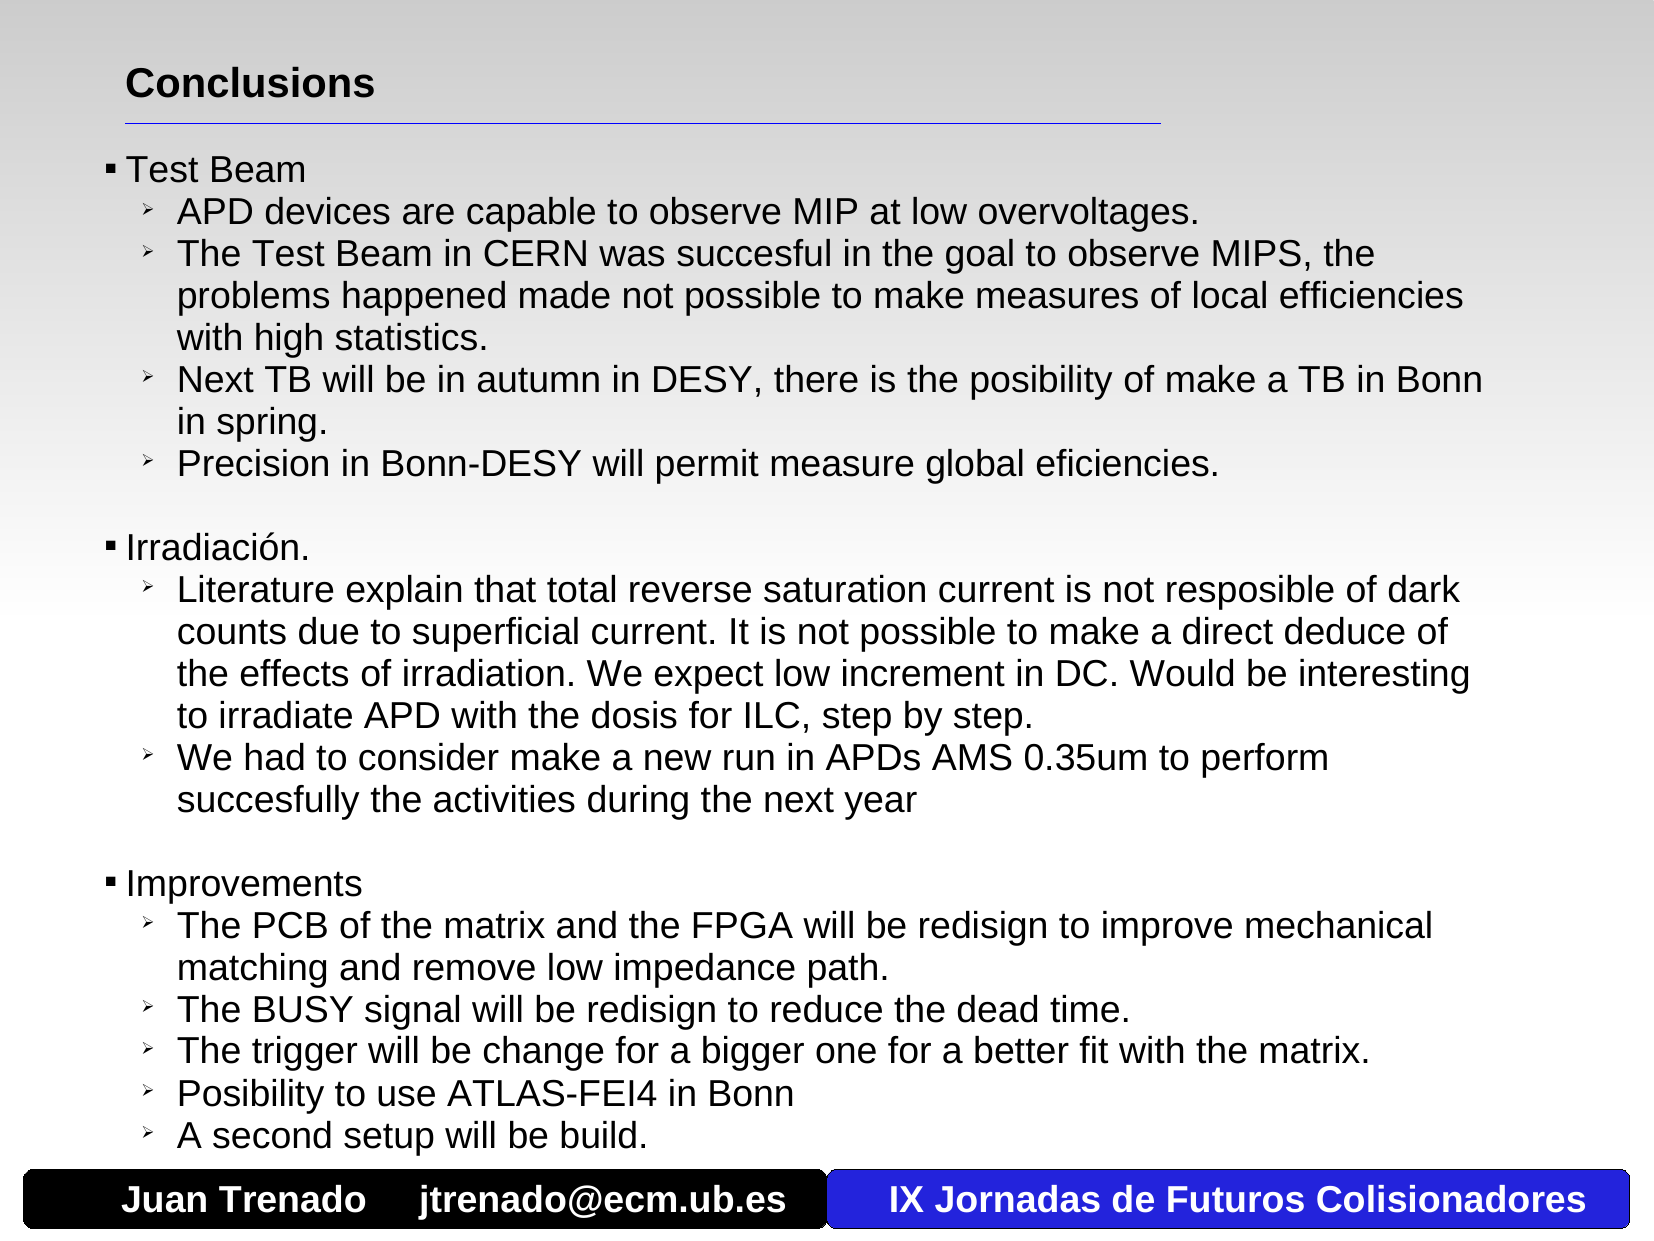

Conclusions
 Test Beam
APD devices are capable to observe MIP at low overvoltages.
The Test Beam in CERN was succesful in the goal to observe MIPS, the problems happened made not possible to make measures of local efficiencies with high statistics.
Next TB will be in autumn in DESY, there is the posibility of make a TB in Bonn in spring.
Precision in Bonn-DESY will permit measure global eficiencies.
 Irradiación.
Literature explain that total reverse saturation current is not resposible of dark counts due to superficial current. It is not possible to make a direct deduce of the effects of irradiation. We expect low increment in DC. Would be interesting to irradiate APD with the dosis for ILC, step by step.
We had to consider make a new run in APDs AMS 0.35um to perform succesfully the activities during the next year
 Improvements
The PCB of the matrix and the FPGA will be redisign to improve mechanical matching and remove low impedance path.
The BUSY signal will be redisign to reduce the dead time.
The trigger will be change for a bigger one for a better fit with the matrix.
Posibility to use ATLAS-FEI4 in Bonn
A second setup will be build.
Juan Trenado jtrenado@ecm.ub.es
IX Jornadas de Futuros Colisionadores